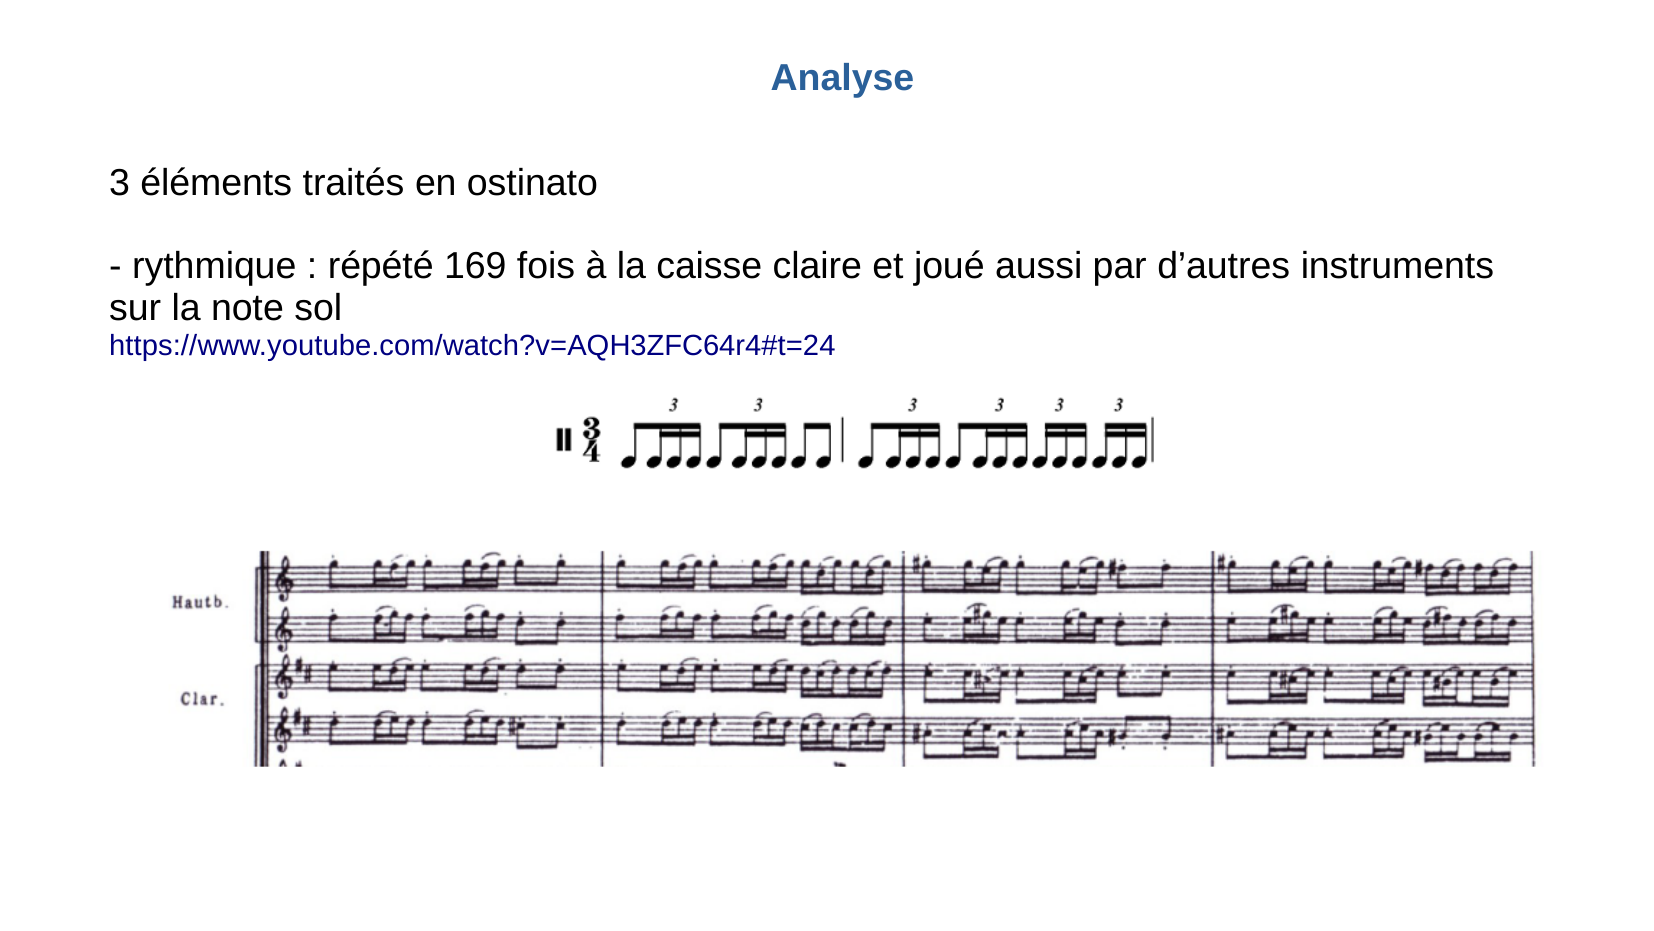

Analyse
3 éléments traités en ostinato
- rythmique : répété 169 fois à la caisse claire et joué aussi par d’autres instruments sur la note sol
https://www.youtube.com/watch?v=AQH3ZFC64r4#t=24